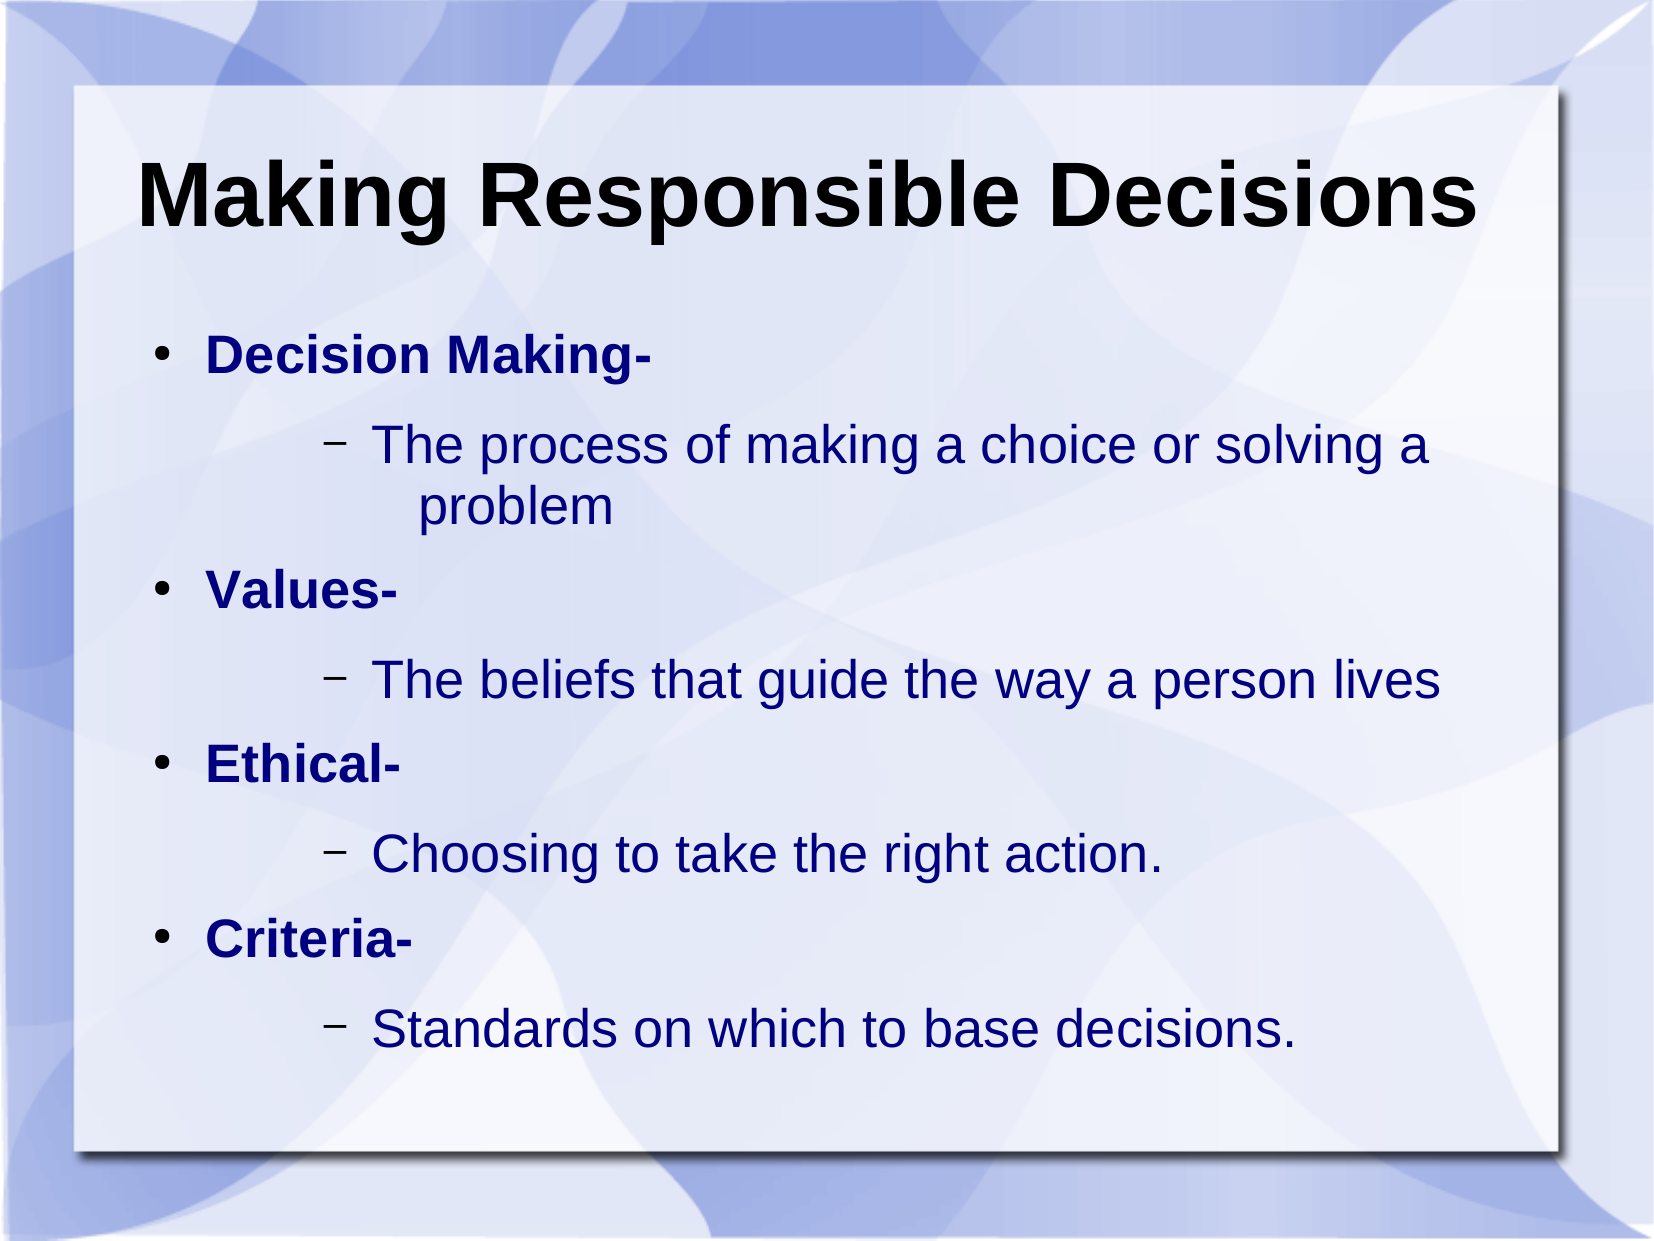

# Making Responsible Decisions
Decision Making-
The process of making a choice or solving a problem
Values-
The beliefs that guide the way a person lives
Ethical-
Choosing to take the right action.
Criteria-
Standards on which to base decisions.